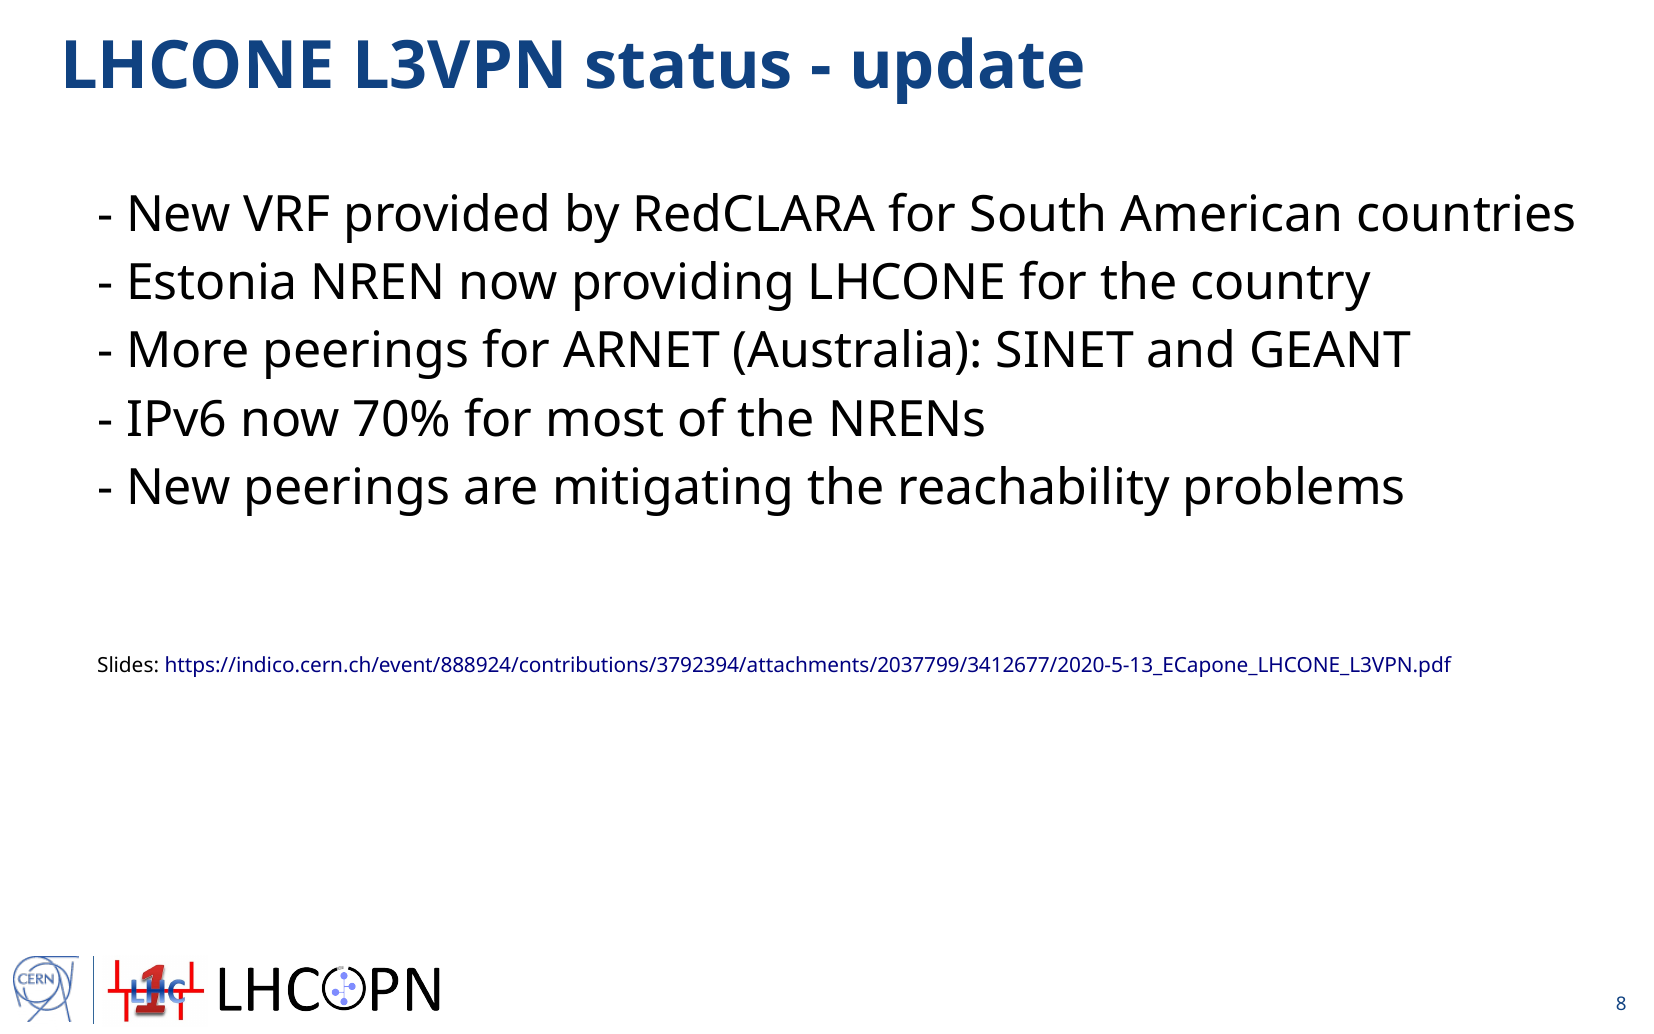

# LHCONE L3VPN status - update
- New VRF provided by RedCLARA for South American countries
- Estonia NREN now providing LHCONE for the country
- More peerings for ARNET (Australia): SINET and GEANT
- IPv6 now 70% for most of the NRENs
- New peerings are mitigating the reachability problems
Slides: https://indico.cern.ch/event/888924/contributions/3792394/attachments/2037799/3412677/2020-5-13_ECapone_LHCONE_L3VPN.pdf